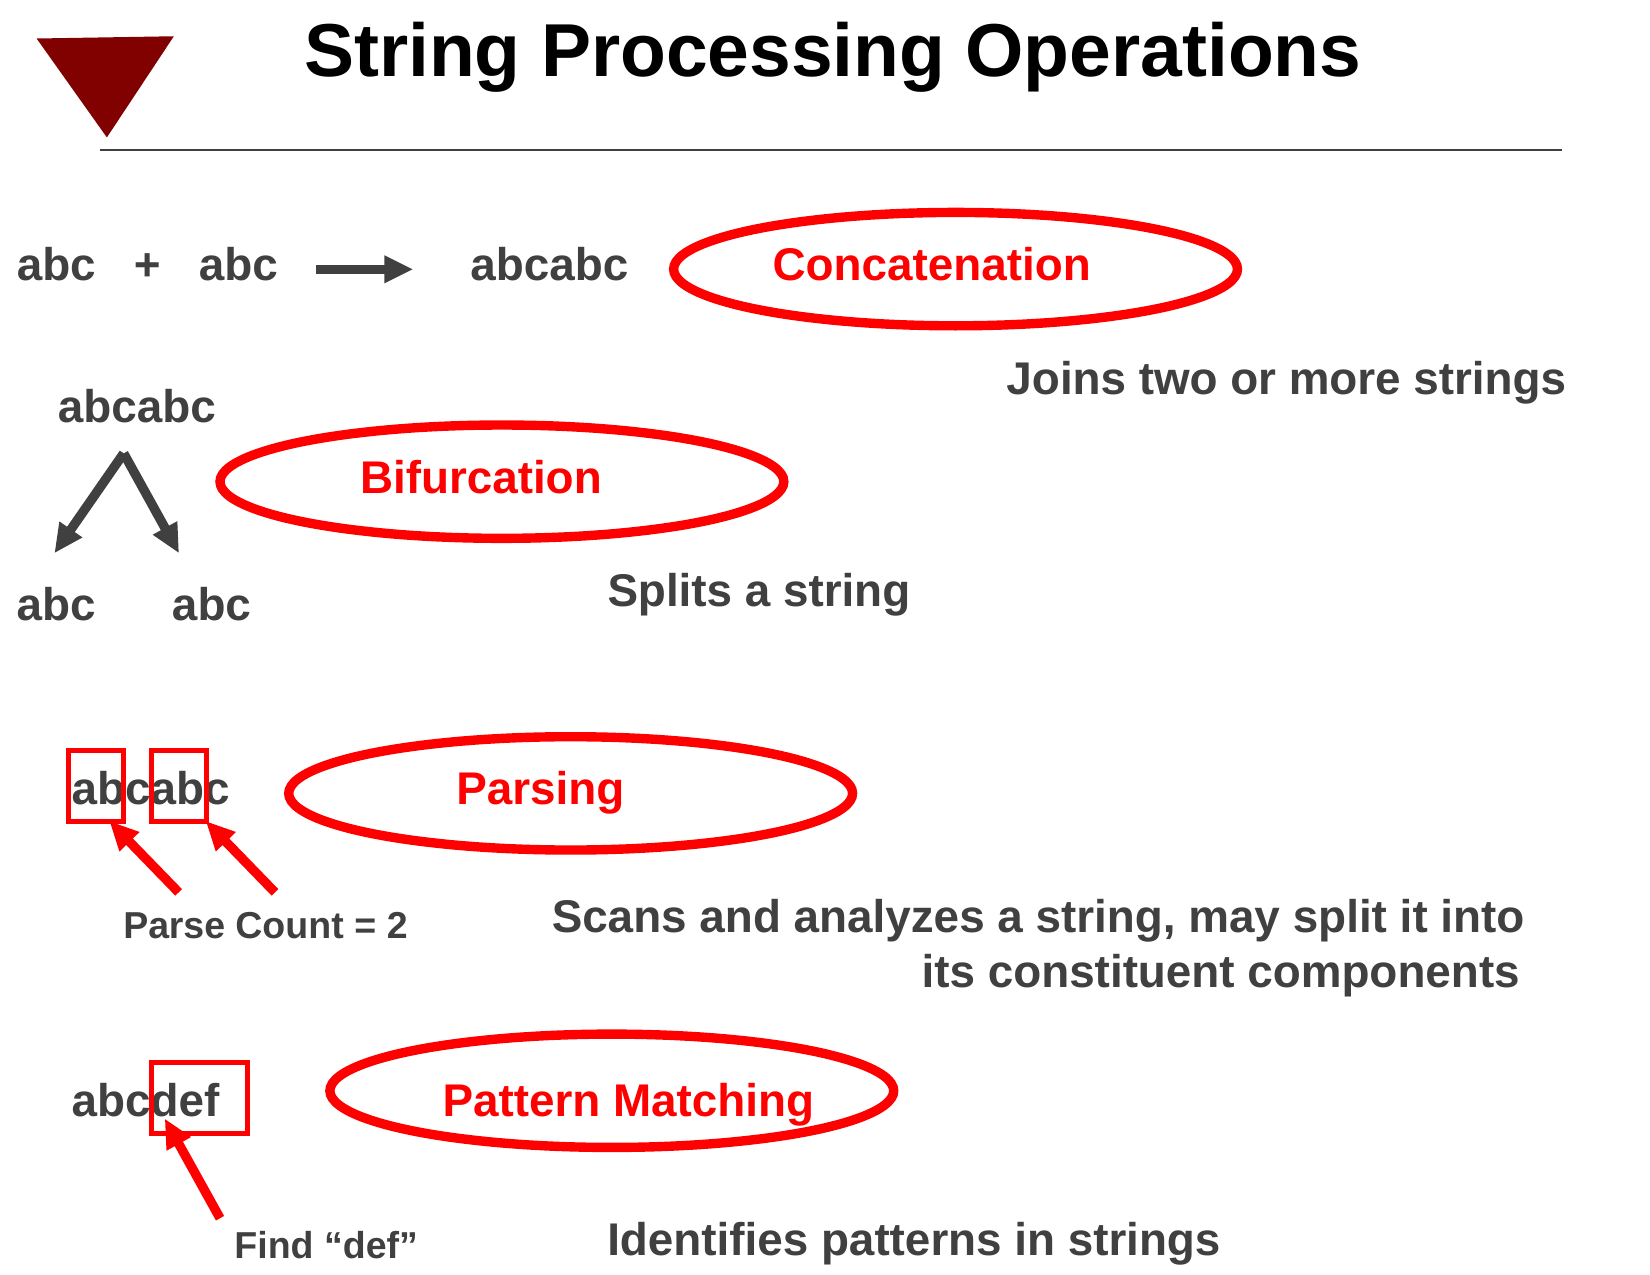

String Processing Operations
abc + abc
abcabc
Concatenation
Joins two or more strings
abcabc
Bifurcation
Splits a string
abc abc
abcabc
Parsing
Scans and analyzes a string, may split it into
 its constituent components
Parse Count = 2
abcdef
Pattern Matching
Identifies patterns in strings
Find “def”